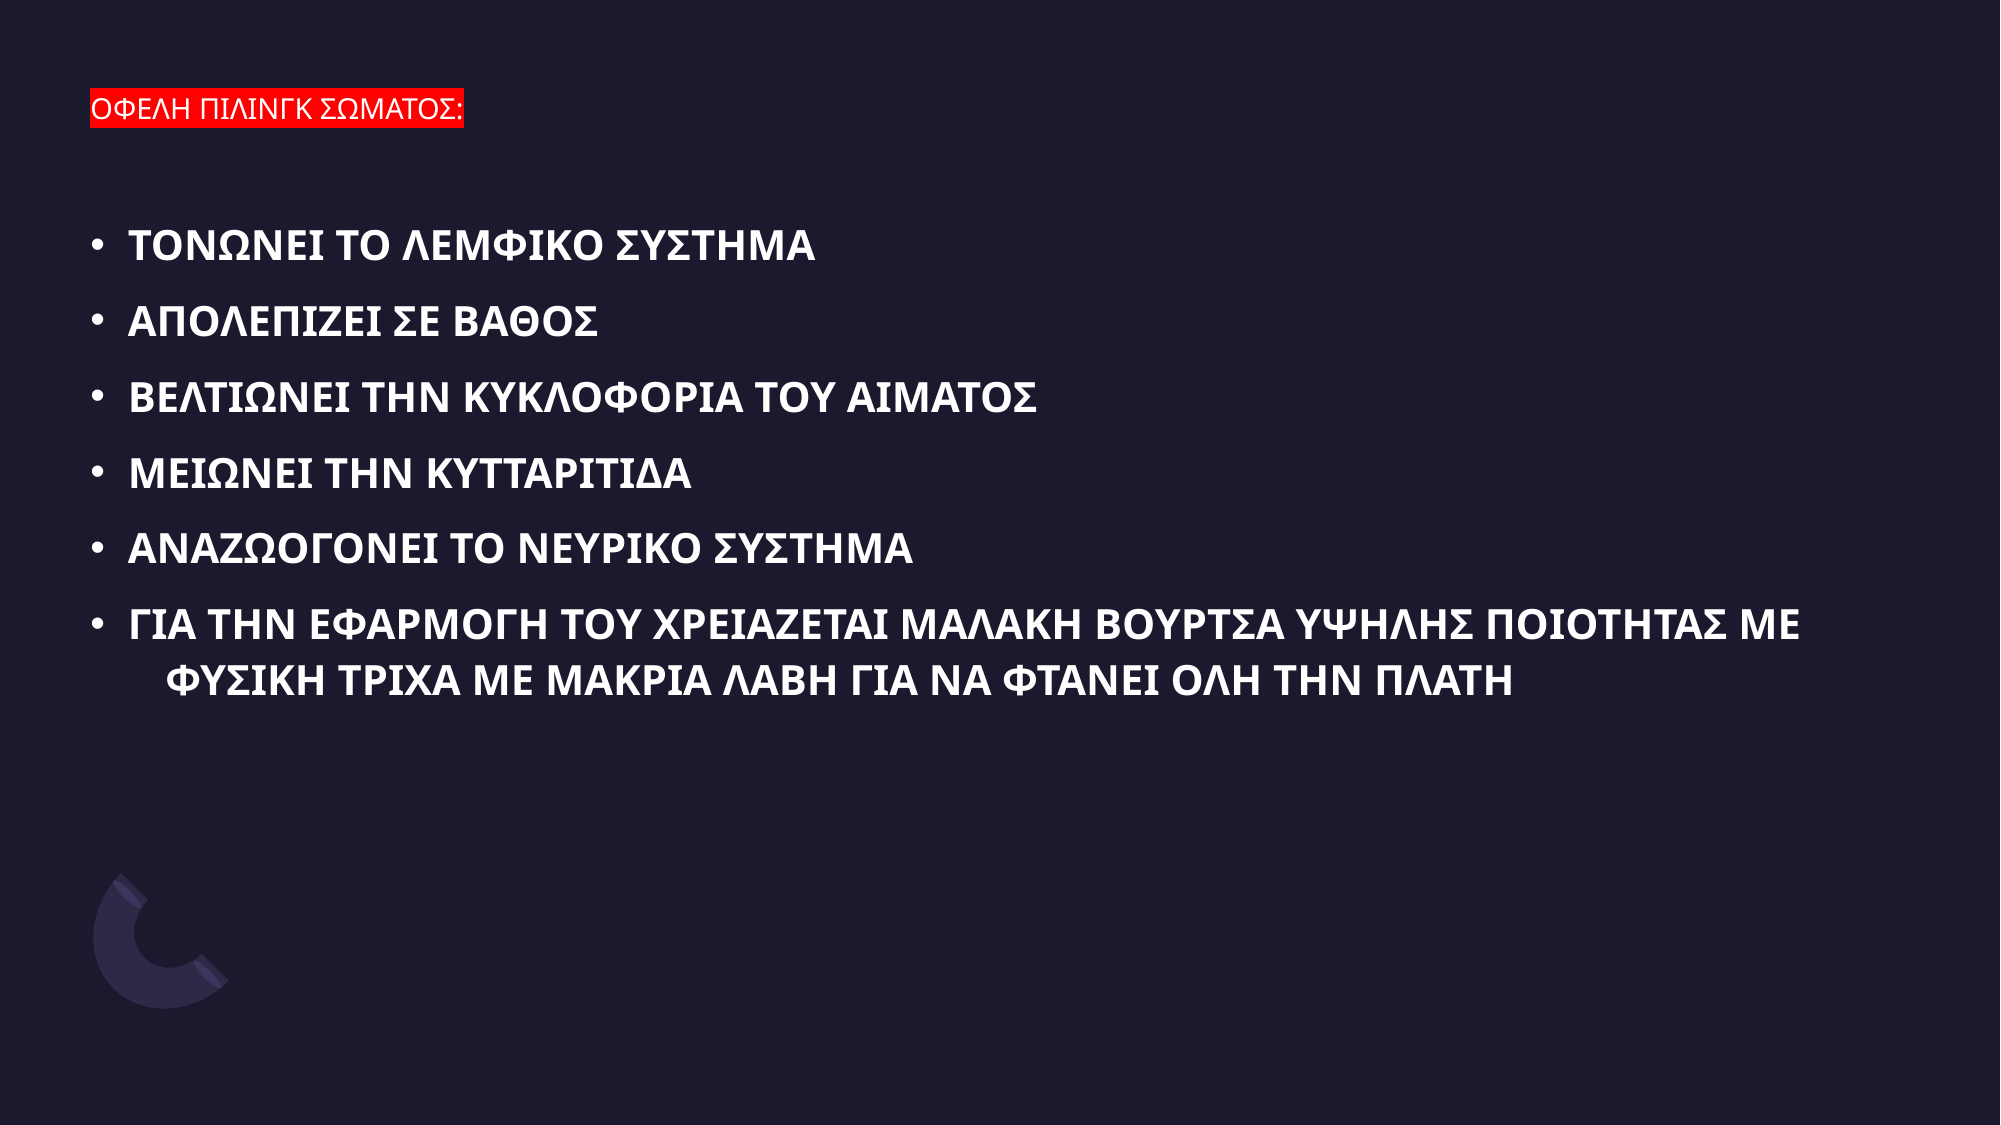

# ΟΦΕΛΗ ΠΙΛΙΝΓΚ ΣΩΜΑΤΟΣ:
ΤΟΝΩΝΕΙ ΤΟ ΛΕΜΦΙΚΟ ΣΥΣΤΗΜΑ
ΑΠΟΛΕΠΙΖΕΙ ΣΕ ΒΑΘΟΣ
ΒΕΛΤΙΩΝΕΙ ΤΗΝ ΚΥΚΛΟΦΟΡΙΑ ΤΟΥ ΑΙΜΑΤΟΣ
ΜΕΙΩΝΕΙ ΤΗΝ ΚΥΤΤΑΡΙΤΙΔΑ
ΑΝΑΖΩΟΓΟΝΕΙ ΤΟ ΝΕΥΡΙΚΟ ΣΥΣΤΗΜΑ
ΓΙΑ ΤΗΝ ΕΦΑΡΜΟΓΗ ΤΟΥ ΧΡΕΙΑΖΕΤΑΙ ΜΑΛΑΚΗ ΒΟΥΡΤΣΑ ΥΨΗΛΗΣ ΠΟΙΟΤΗΤΑΣ ΜΕ ΦΥΣΙΚΗ ΤΡΙΧΑ ΜΕ ΜΑΚΡΙΑ ΛΑΒΗ ΓΙΑ ΝΑ ΦΤΑΝΕΙ ΟΛΗ ΤΗΝ ΠΛΑΤΗ